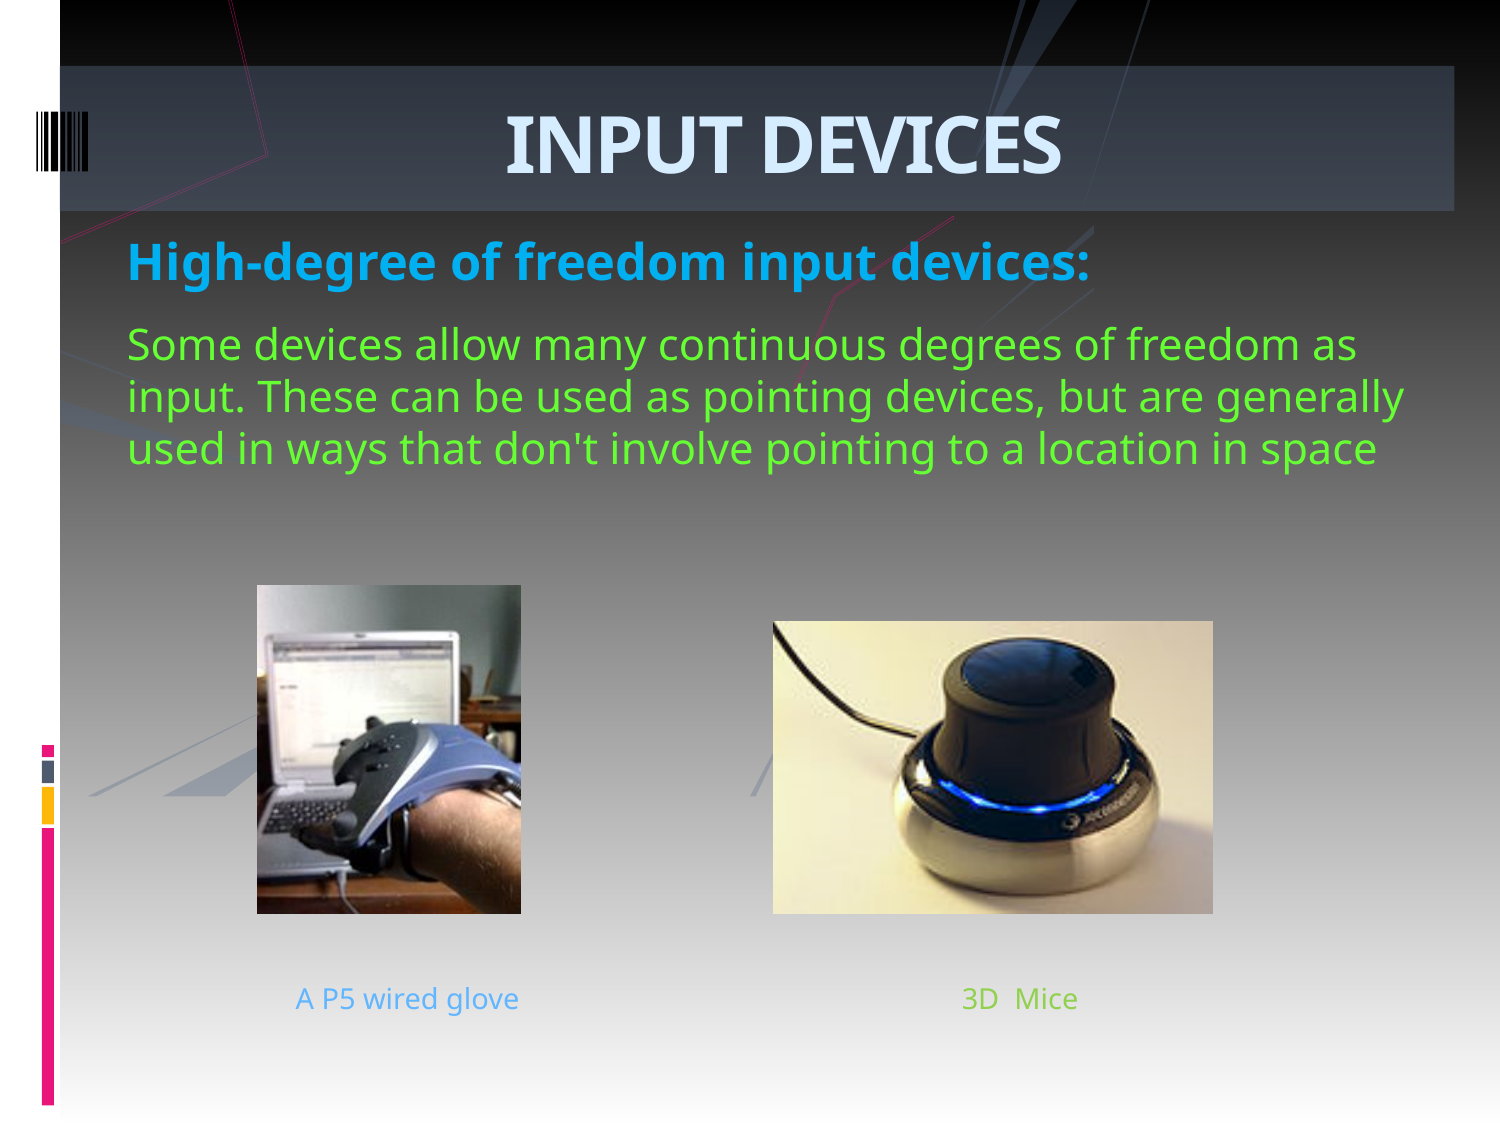

INPUT DEVICES
# High-degree of freedom input devices:
Some devices allow many continuous degrees of freedom as input. These can be used as pointing devices, but are generally used in ways that don't involve pointing to a location in space
 A P5 wired glove 3D Mice